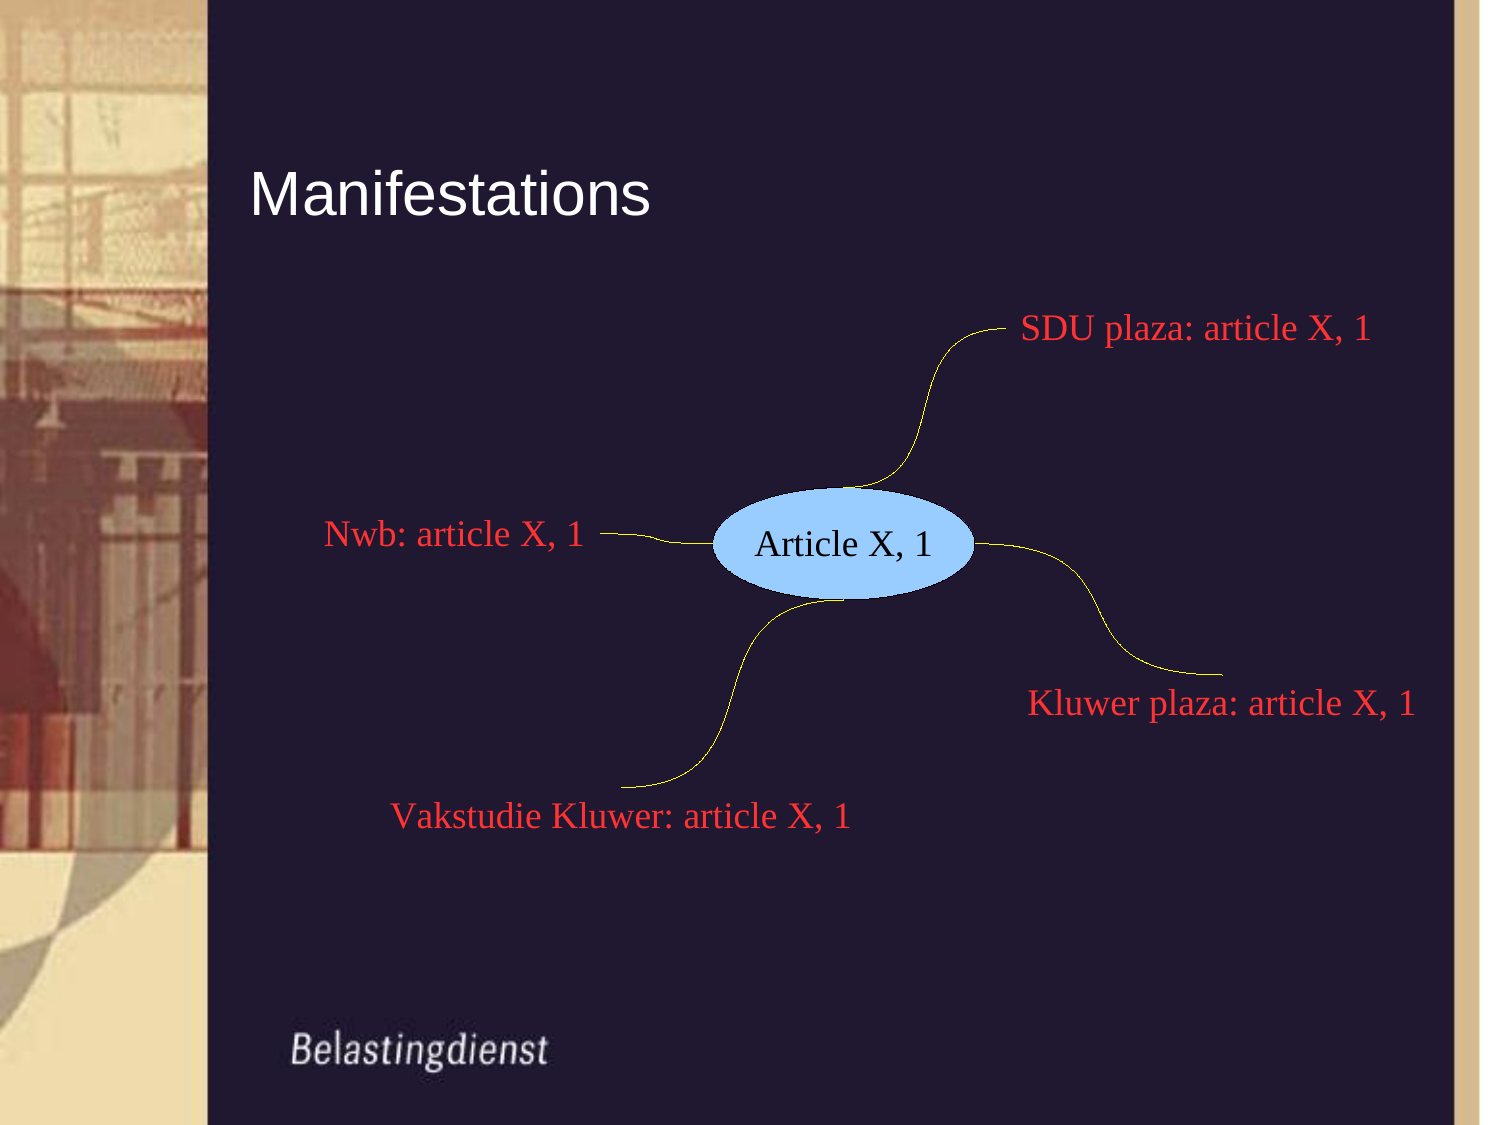

# Manifestations
SDU plaza: article X, 1
Article X, 1
Nwb: article X, 1
Kluwer plaza: article X, 1
Vakstudie Kluwer: article X, 1